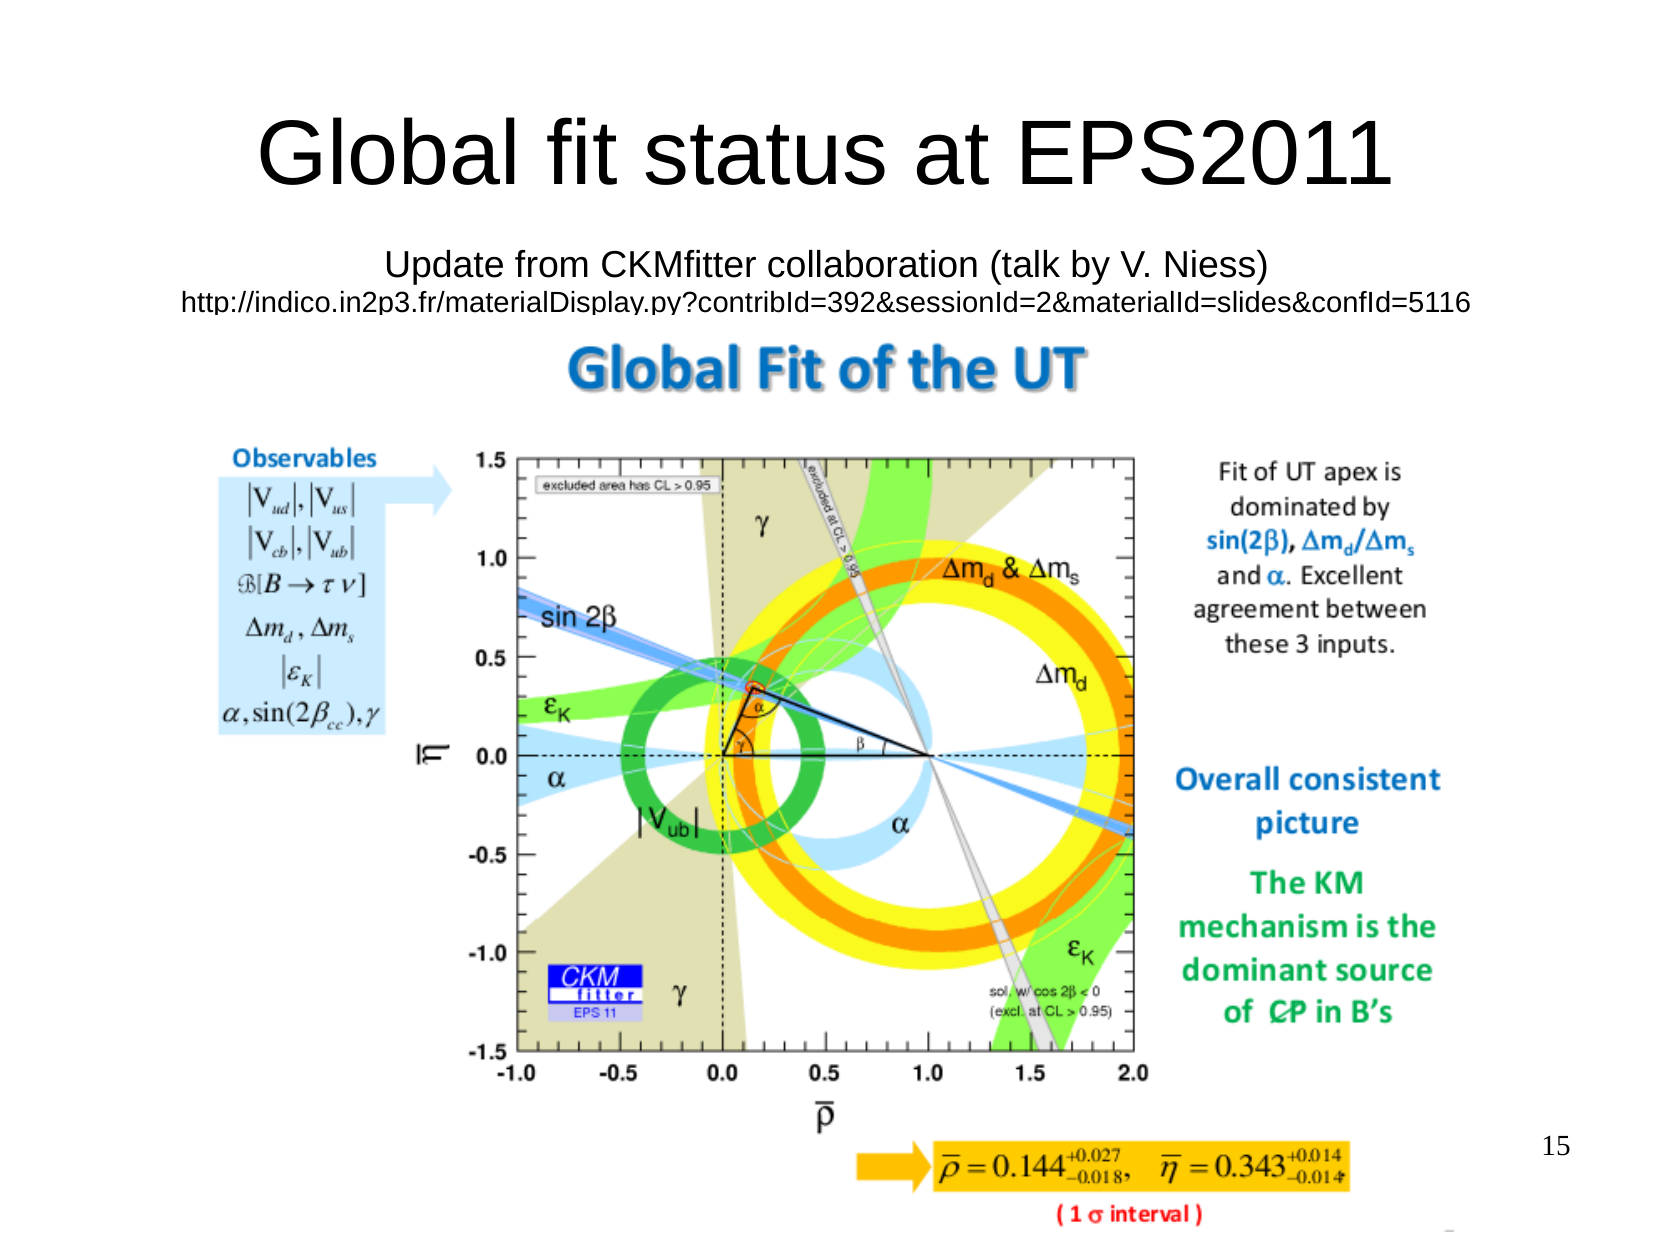

# Global fit status at EPS2011
Update from CKMfitter collaboration (talk by V. Niess)
http://indico.in2p3.fr/materialDisplay.py?contribId=392&sessionId=2&materialId=slides&confId=5116
15